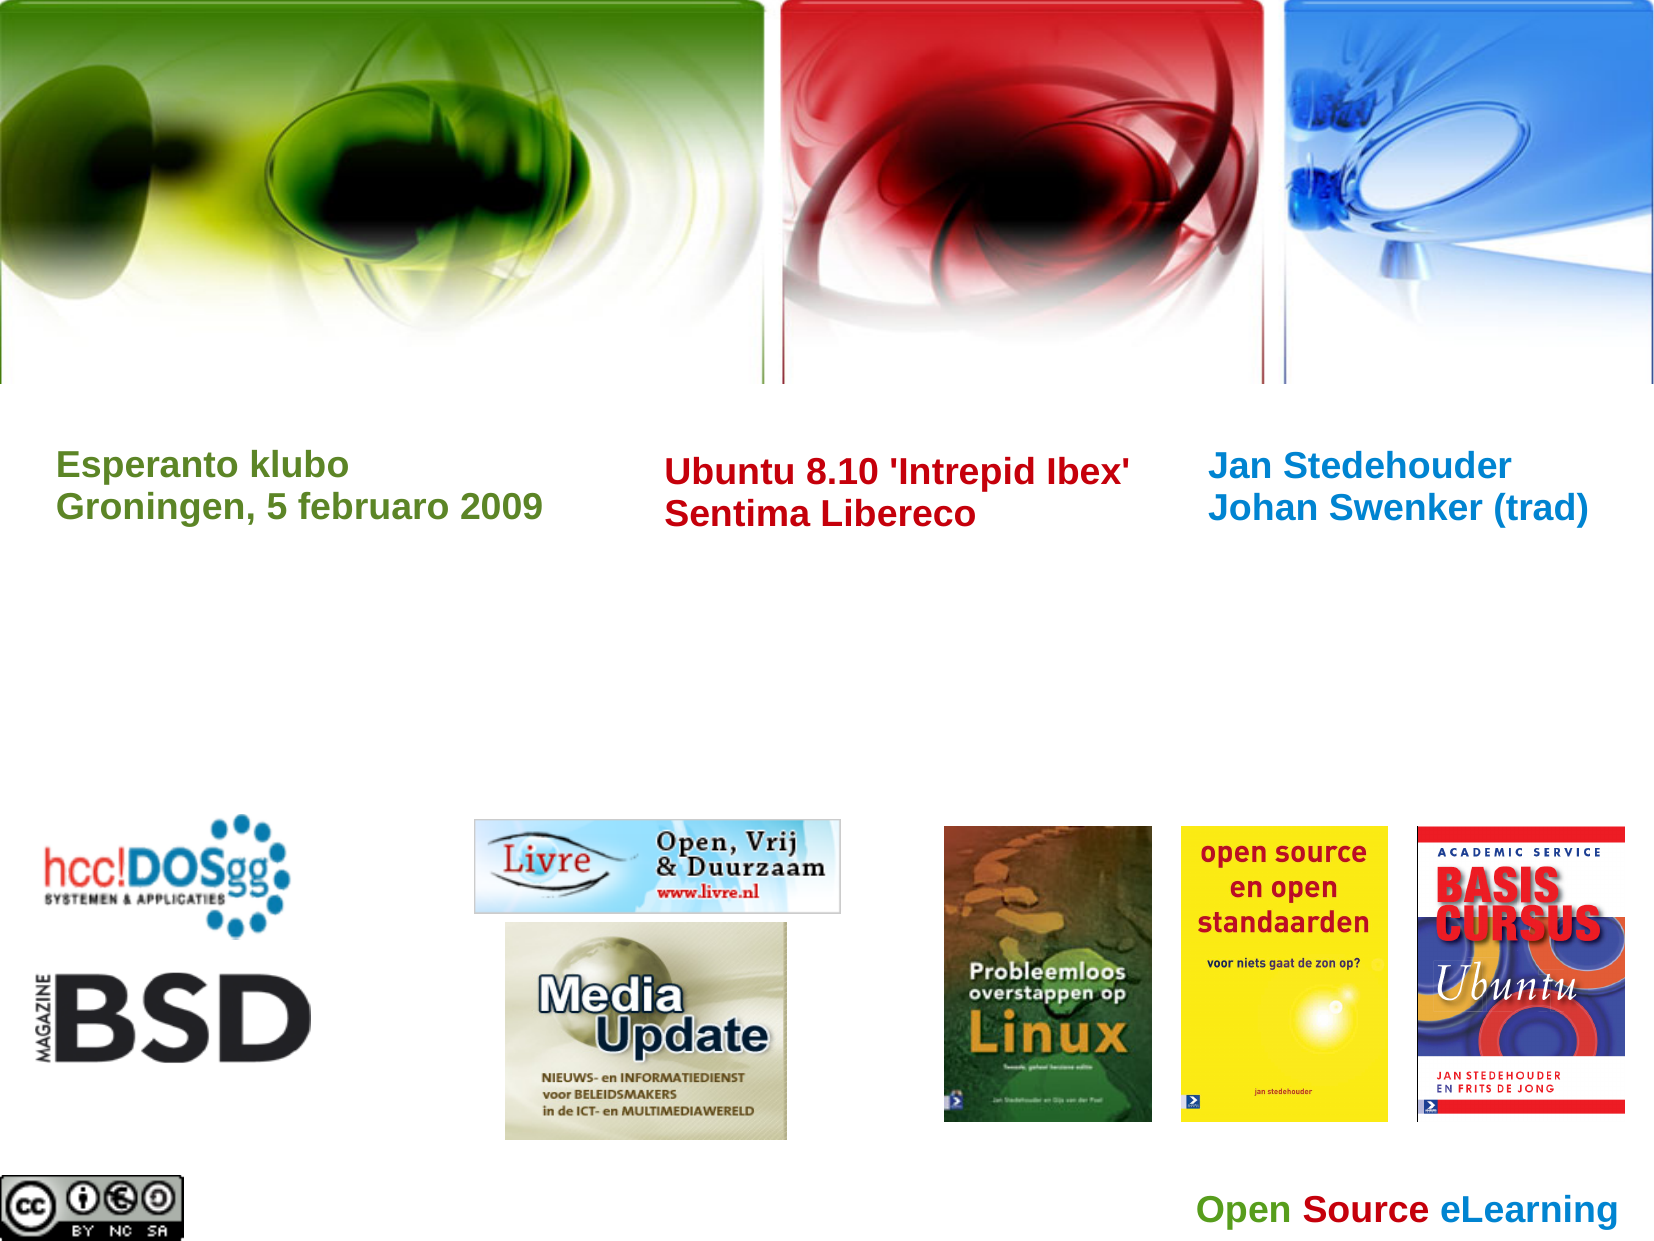

Esperanto klubo
Groningen, 5 februaro 2009
Jan Stedehouder
Johan Swenker (trad)
Ubuntu 8.10 'Intrepid Ibex'
Sentima Libereco
Open Source eLearning